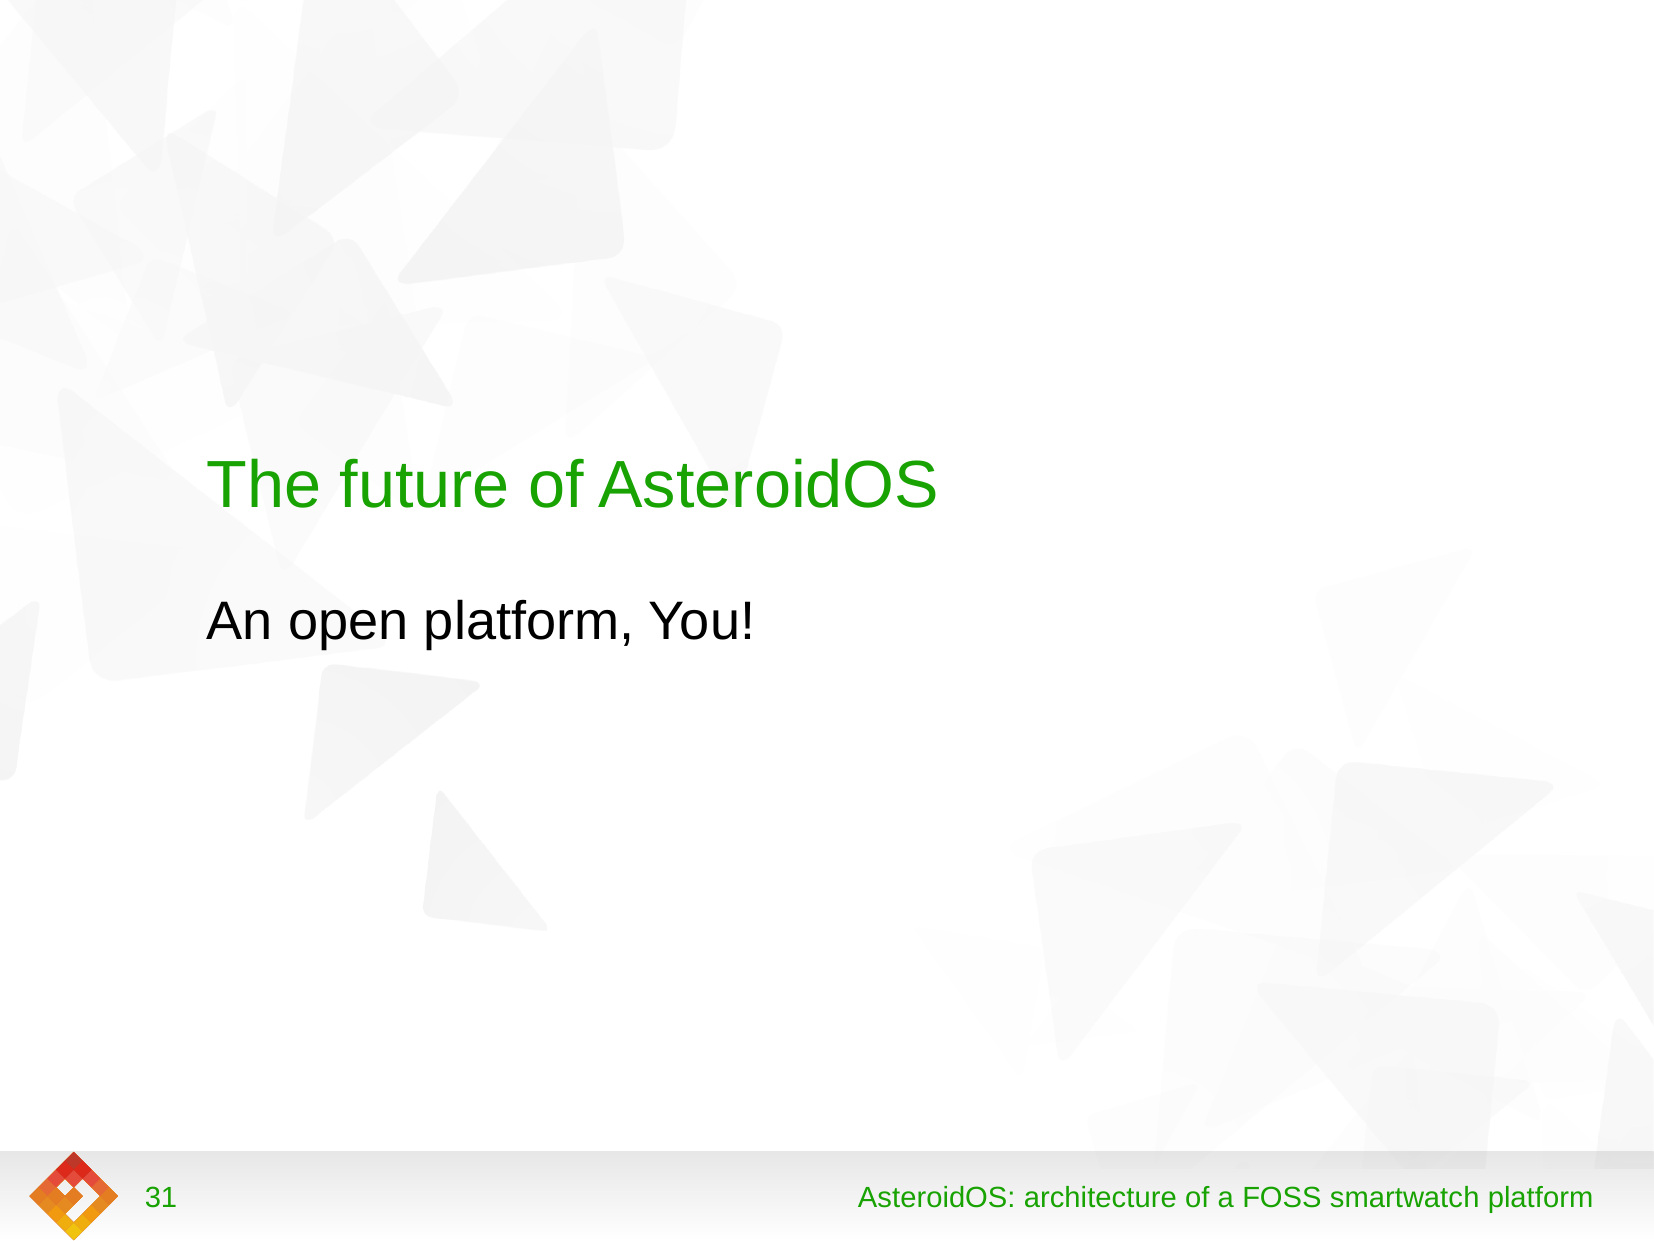

# The future of AsteroidOS
An open platform, You!
31
AsteroidOS: architecture of a FOSS smartwatch platform